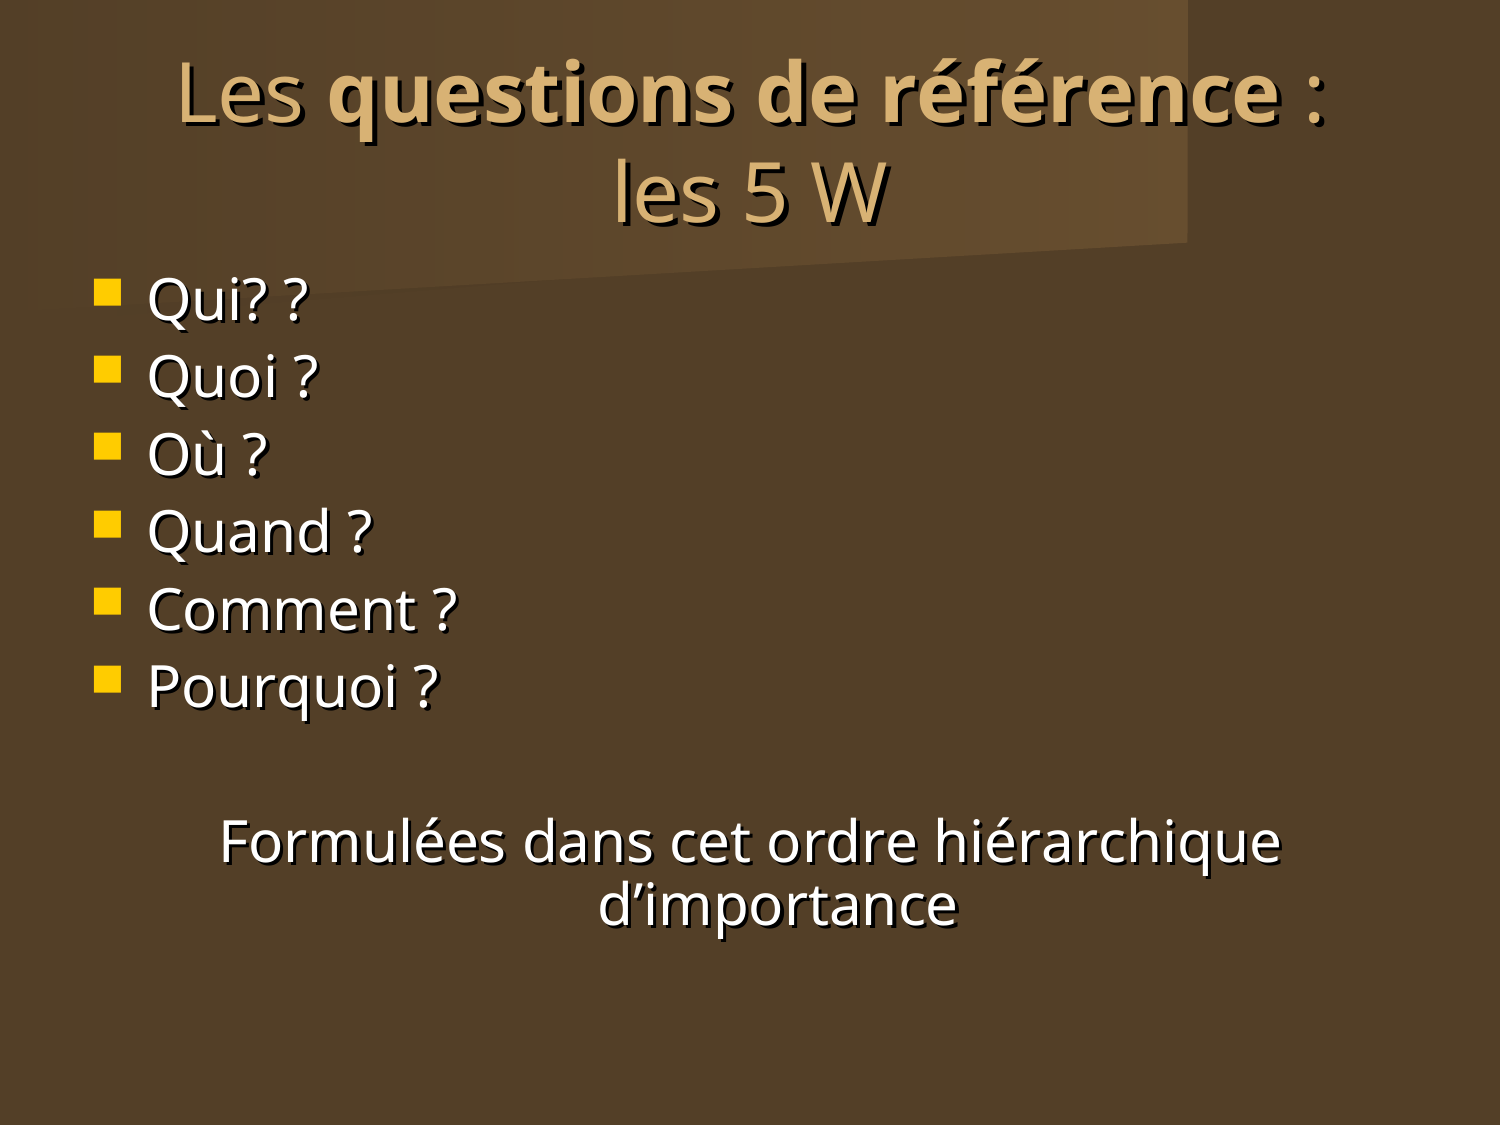

# Les questions de référence : les 5 W
Qui? ?
Quoi ?
Où ?
Quand ?
Comment ?
Pourquoi ?
Formulées dans cet ordre hiérarchique d’importance